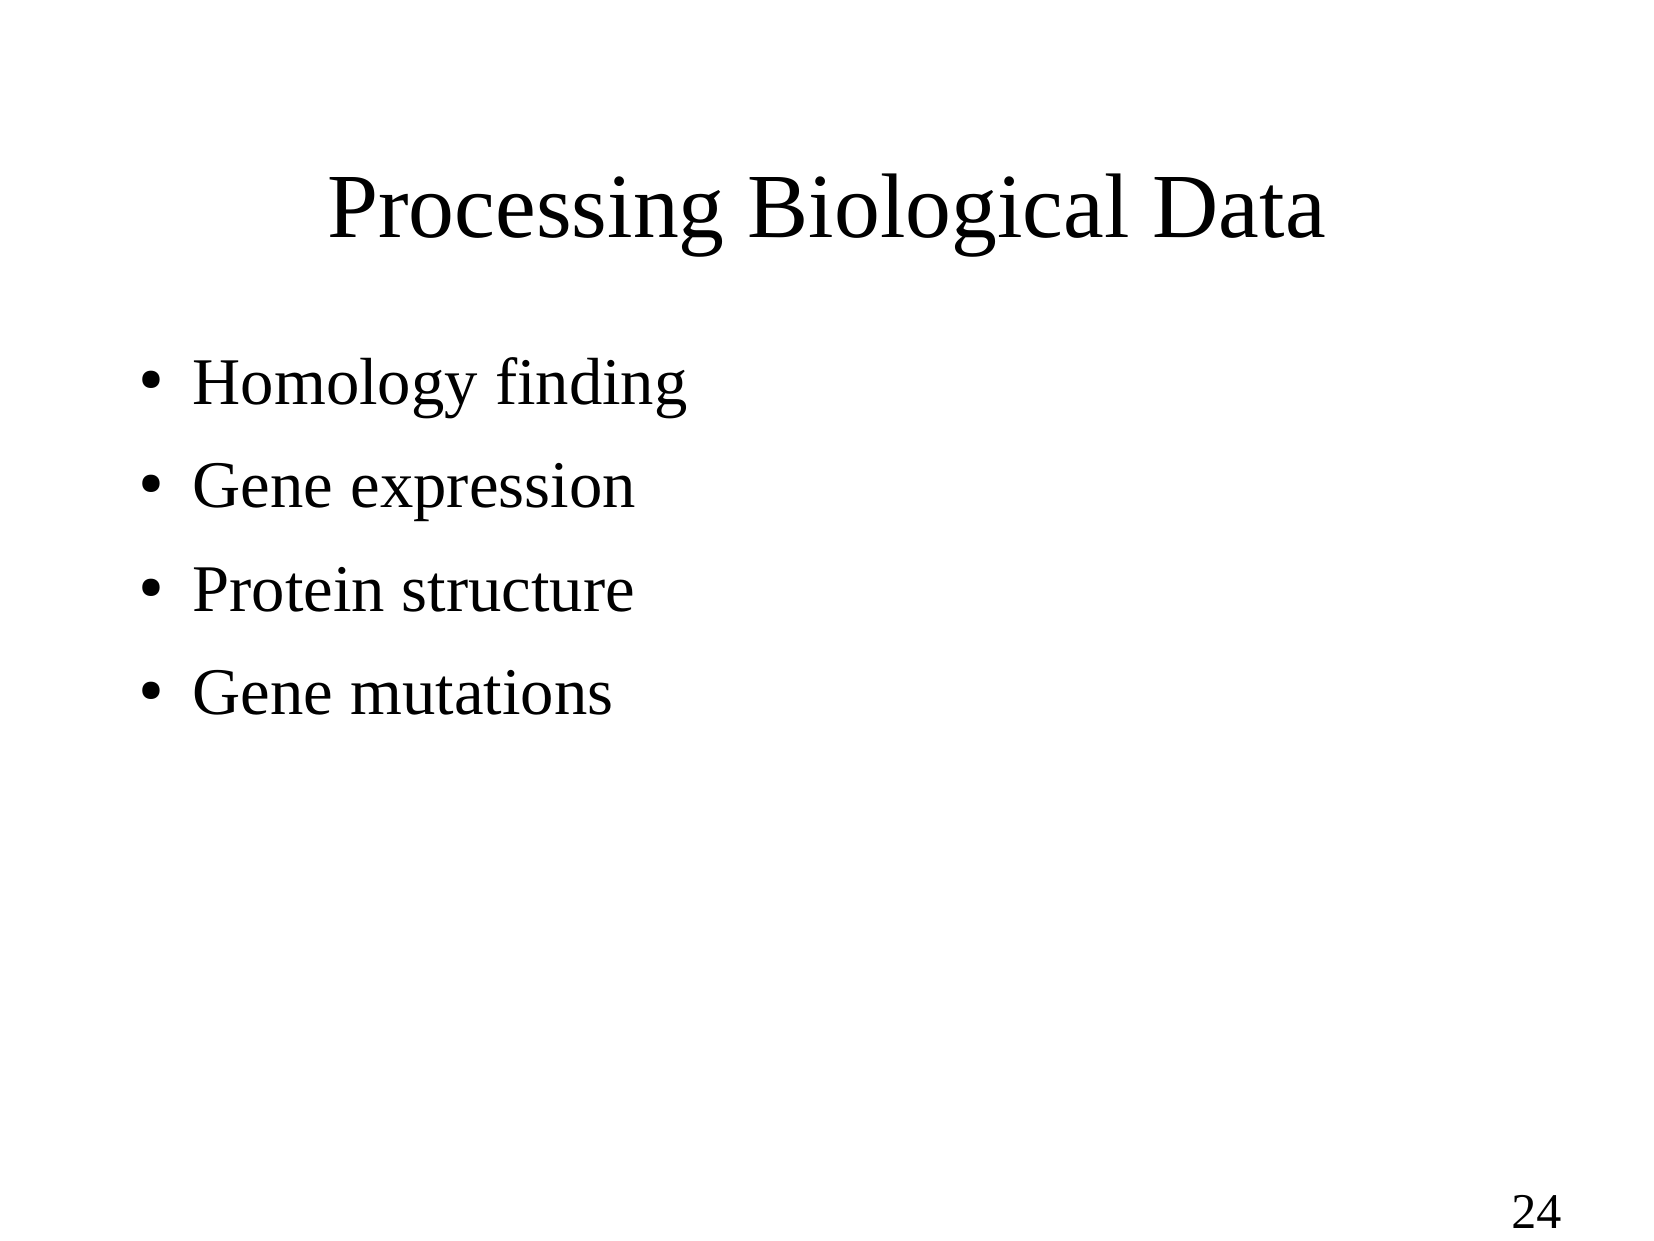

# Processing Biological Data
Homology finding
Gene expression
Protein structure
Gene mutations